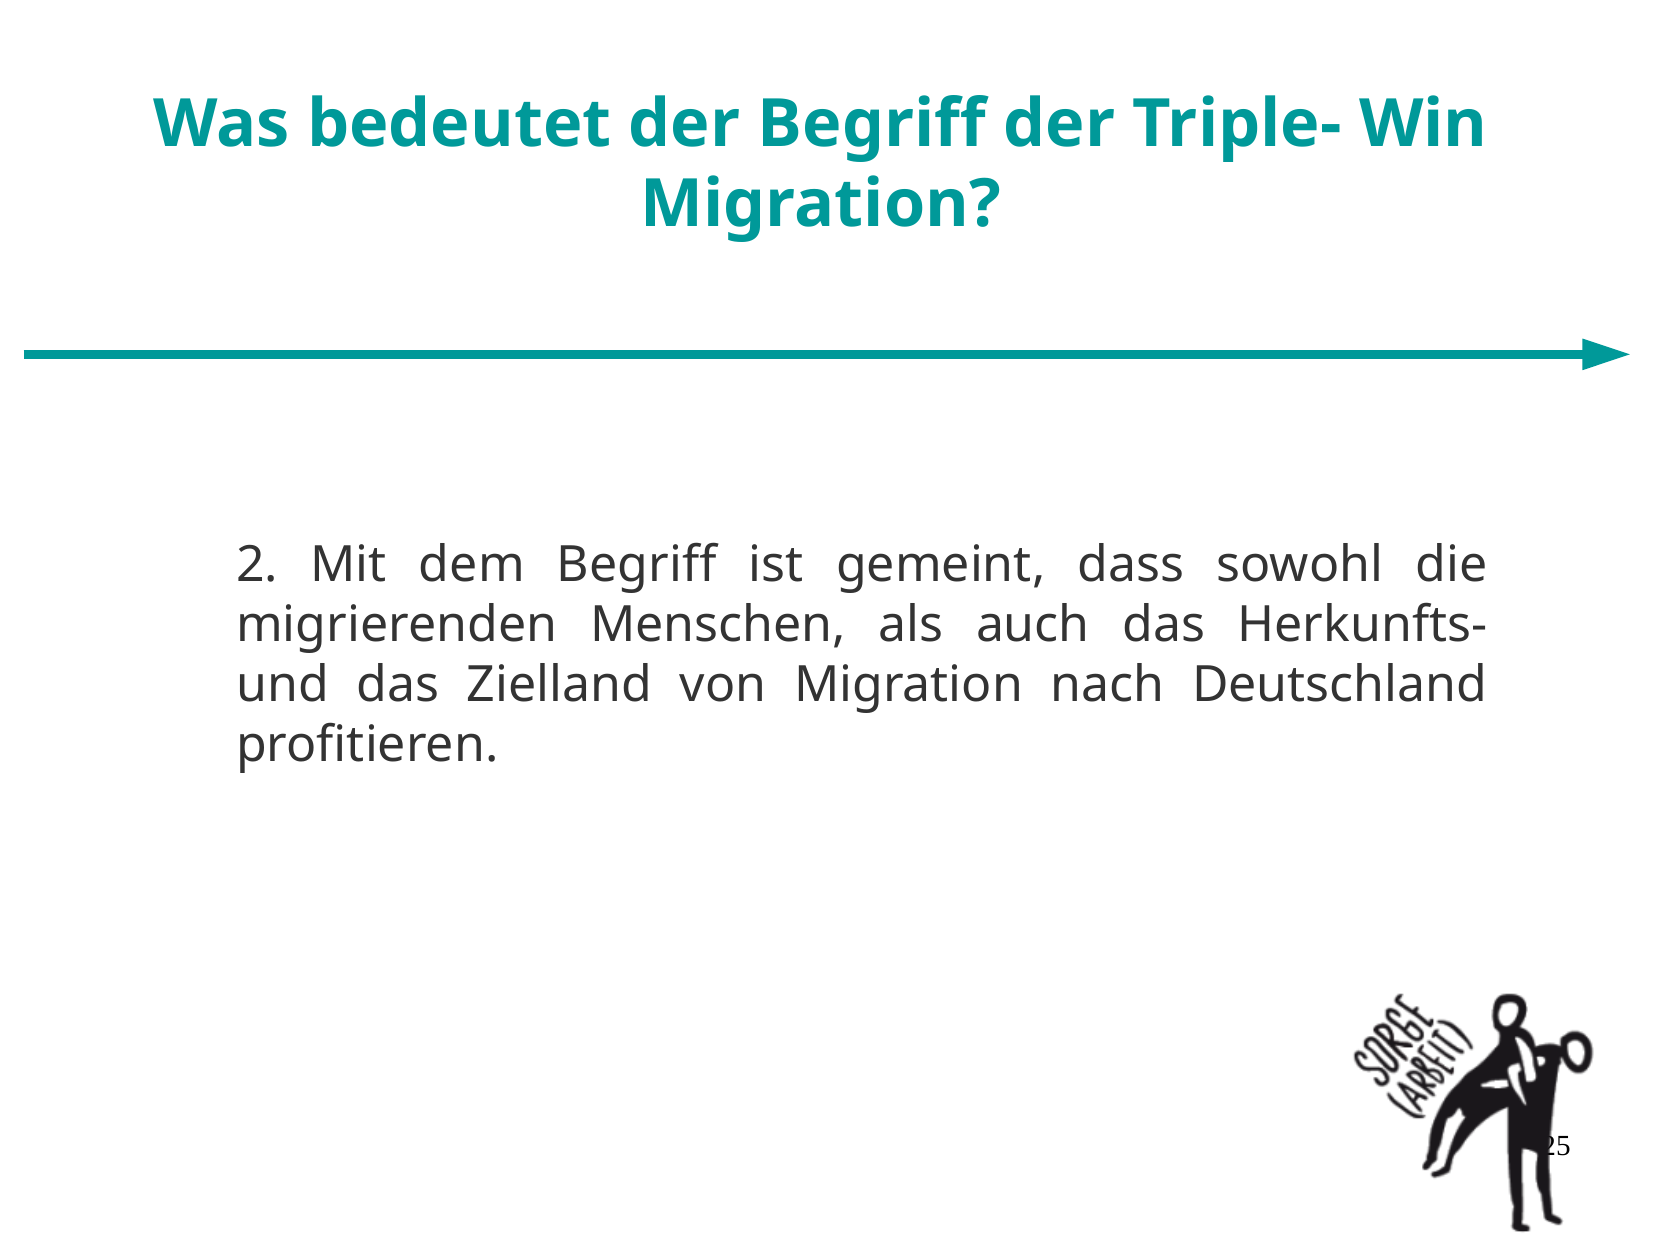

# Was bedeutet der Begriff der Triple- Win Migration?
2. Mit dem Begriff ist gemeint, dass sowohl die migrierenden Menschen, als auch das Herkunfts- und das Zielland von Migration nach Deutschland profitieren.
25